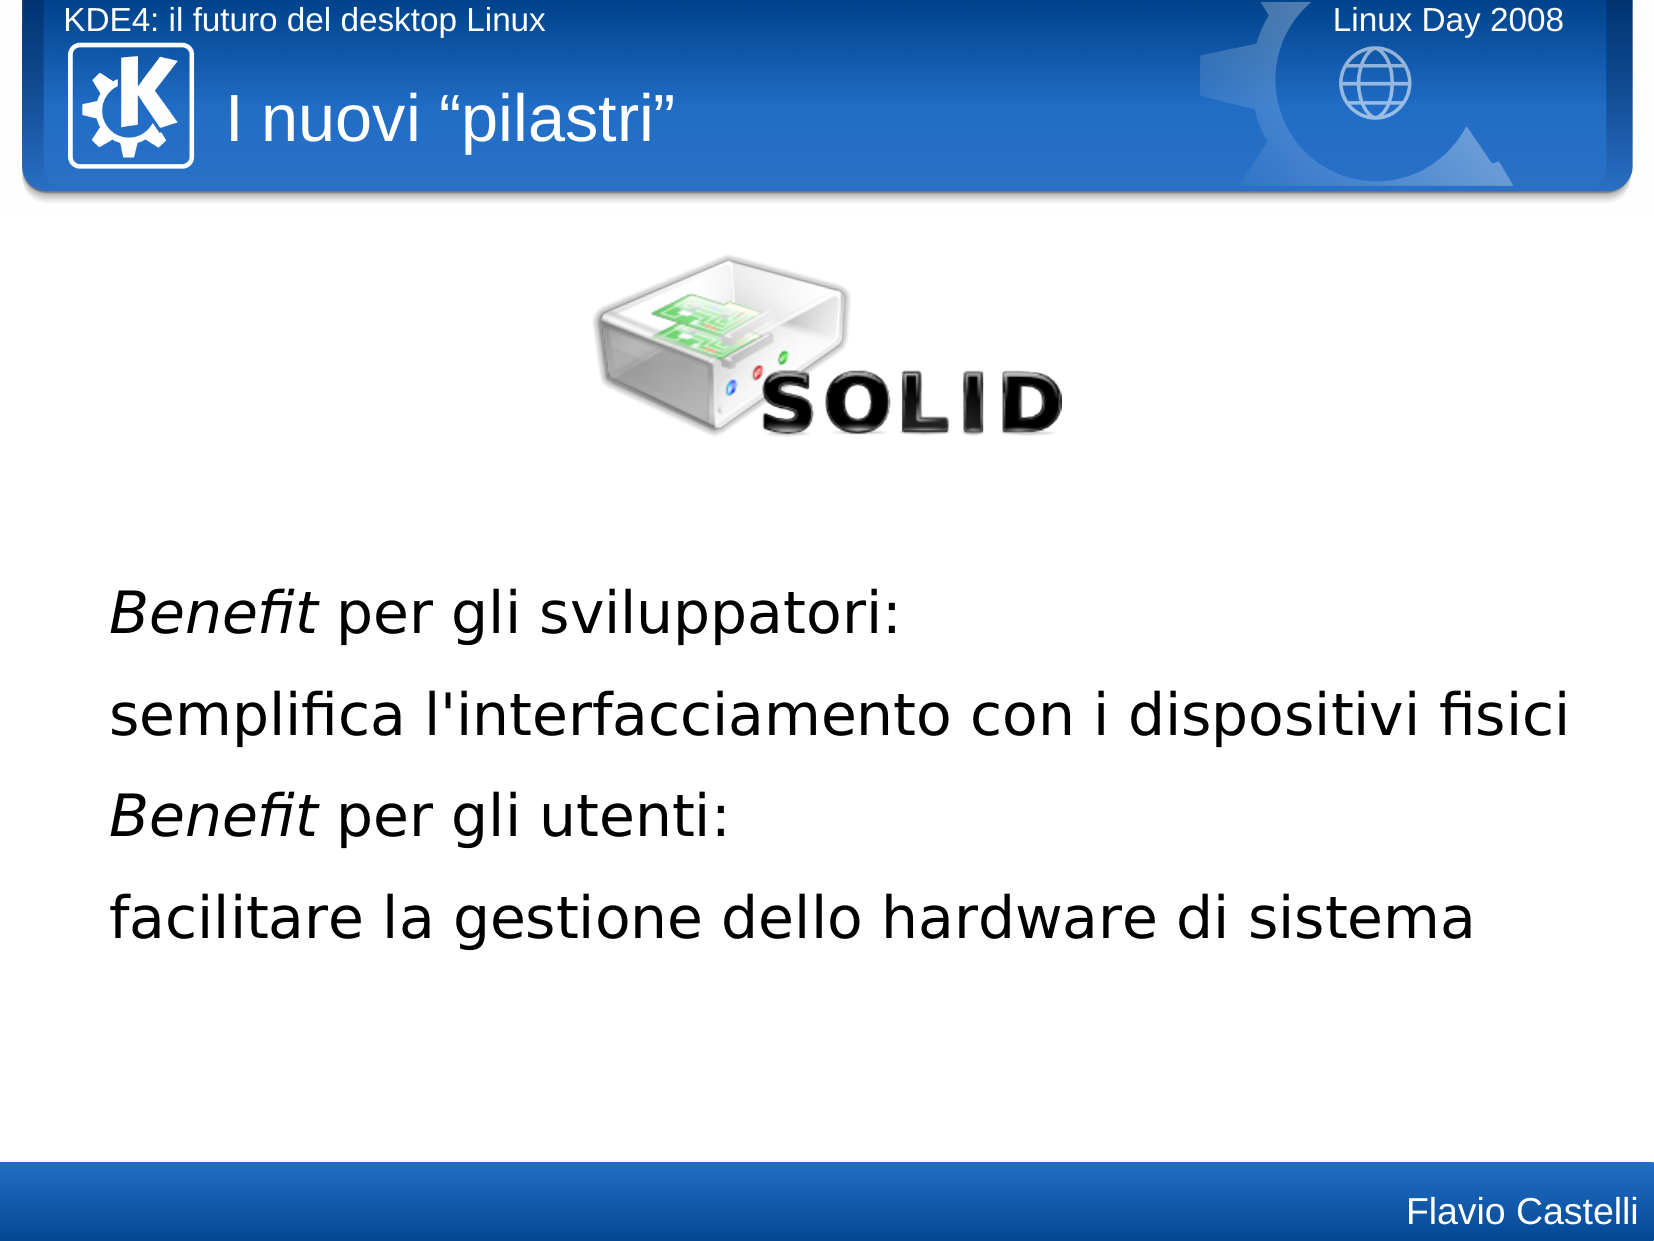

# I nuovi “pilastri”
Benefit per gli sviluppatori:
semplifica l'interfacciamento con i dispositivi fisici
Benefit per gli utenti:
facilitare la gestione dello hardware di sistema